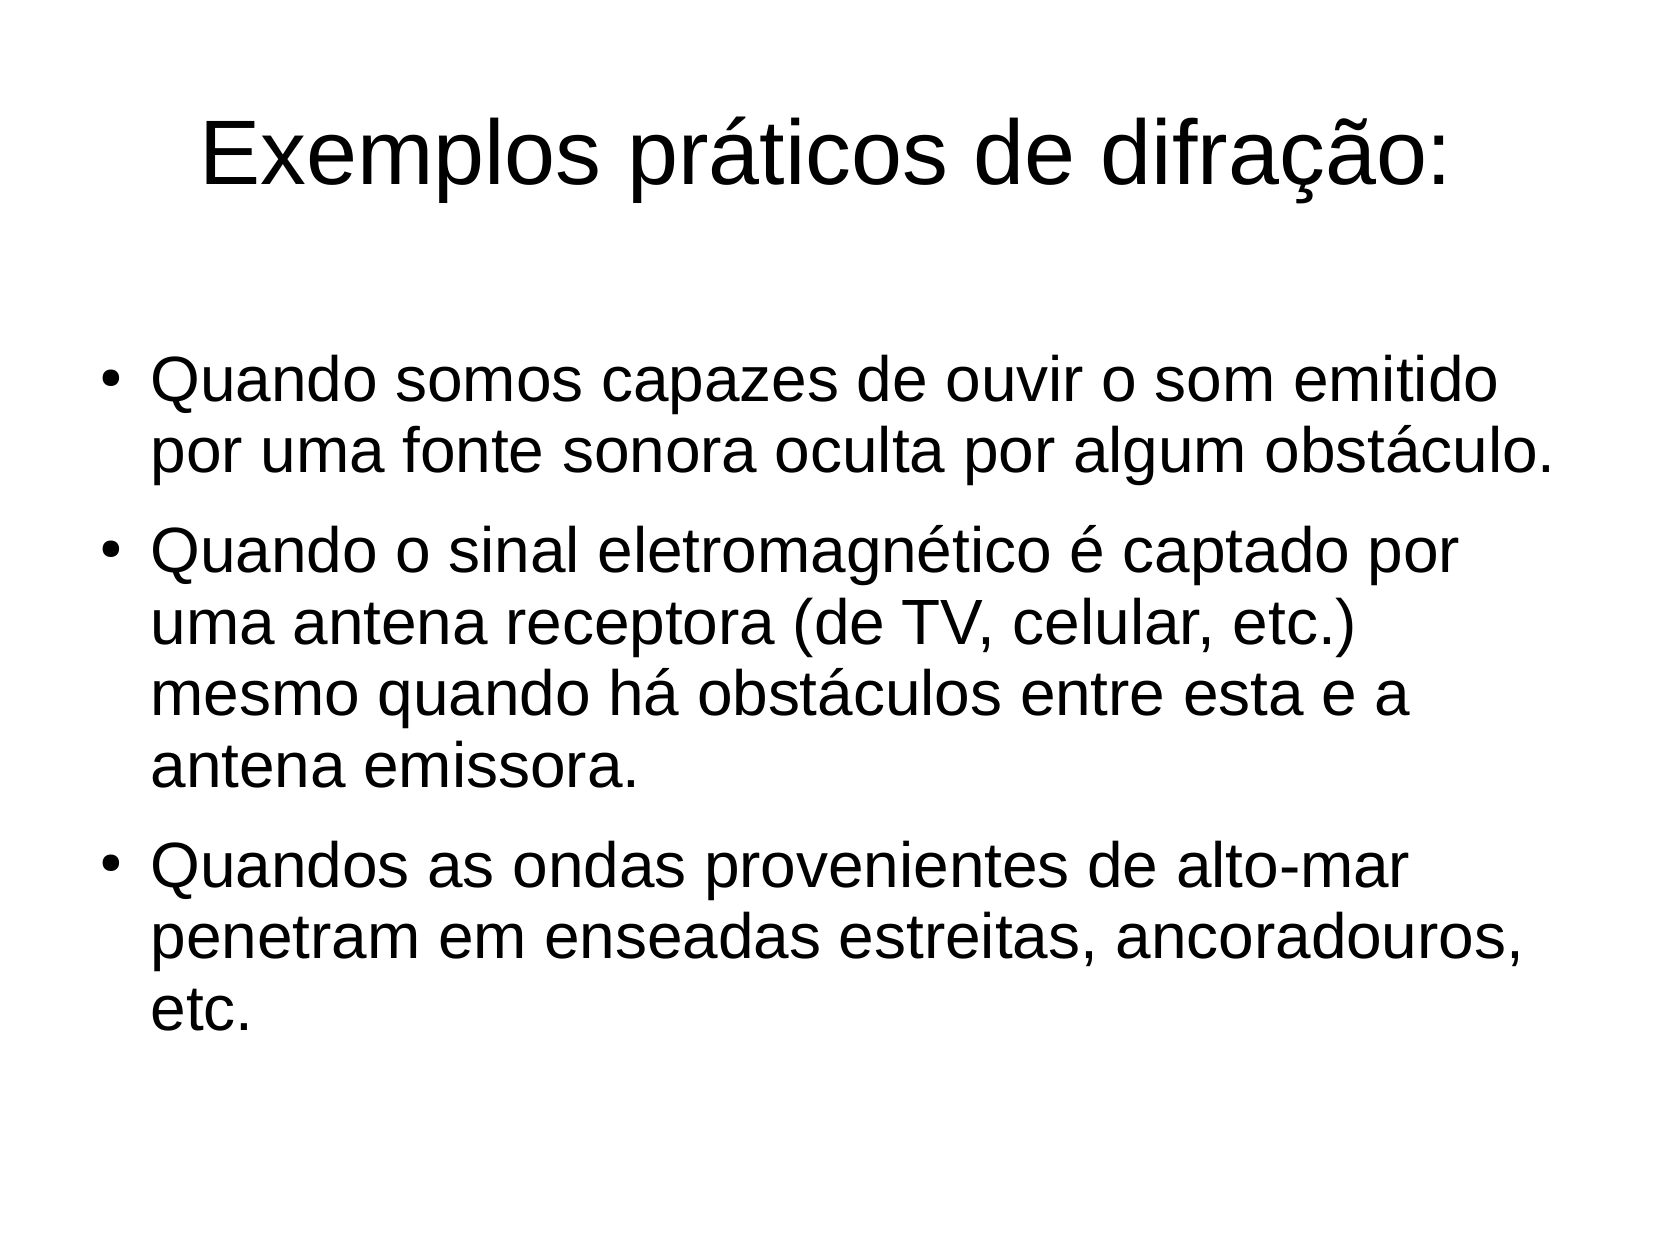

# Exemplos práticos de difração:
Quando somos capazes de ouvir o som emitido por uma fonte sonora oculta por algum obstáculo.
Quando o sinal eletromagnético é captado por uma antena receptora (de TV, celular, etc.) mesmo quando há obstáculos entre esta e a antena emissora.
Quandos as ondas provenientes de alto-mar penetram em enseadas estreitas, ancoradouros, etc.